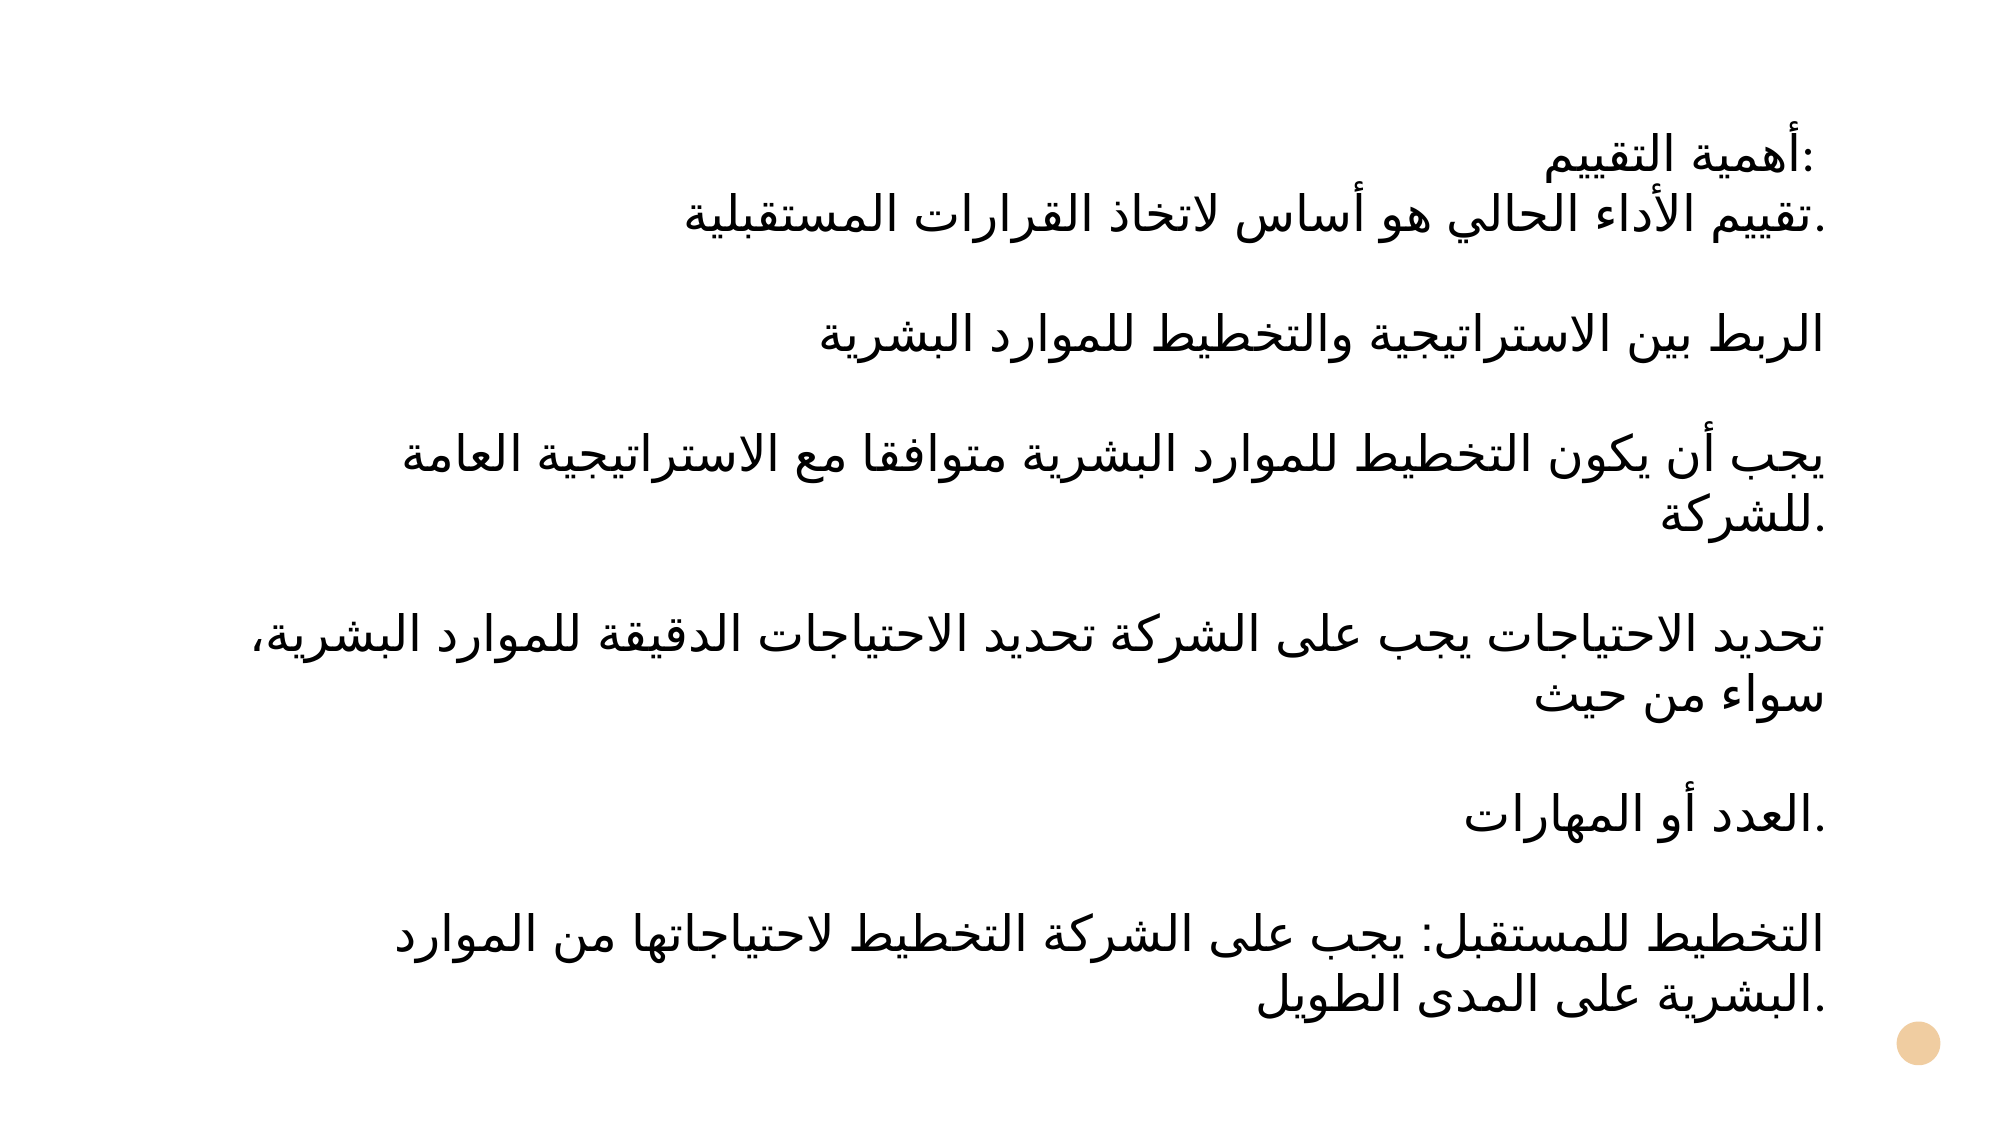

أهمية التقييم:
تقييم الأداء الحالي هو أساس لاتخاذ القرارات المستقبلية.
الربط بين الاستراتيجية والتخطيط للموارد البشرية
يجب أن يكون التخطيط للموارد البشرية متوافقا مع الاستراتيجية العامة للشركة.
تحديد الاحتياجات يجب على الشركة تحديد الاحتياجات الدقيقة للموارد البشرية، سواء من حيث
العدد أو المهارات.
التخطيط للمستقبل: يجب على الشركة التخطيط لاحتياجاتها من الموارد البشرية على المدى الطويل.